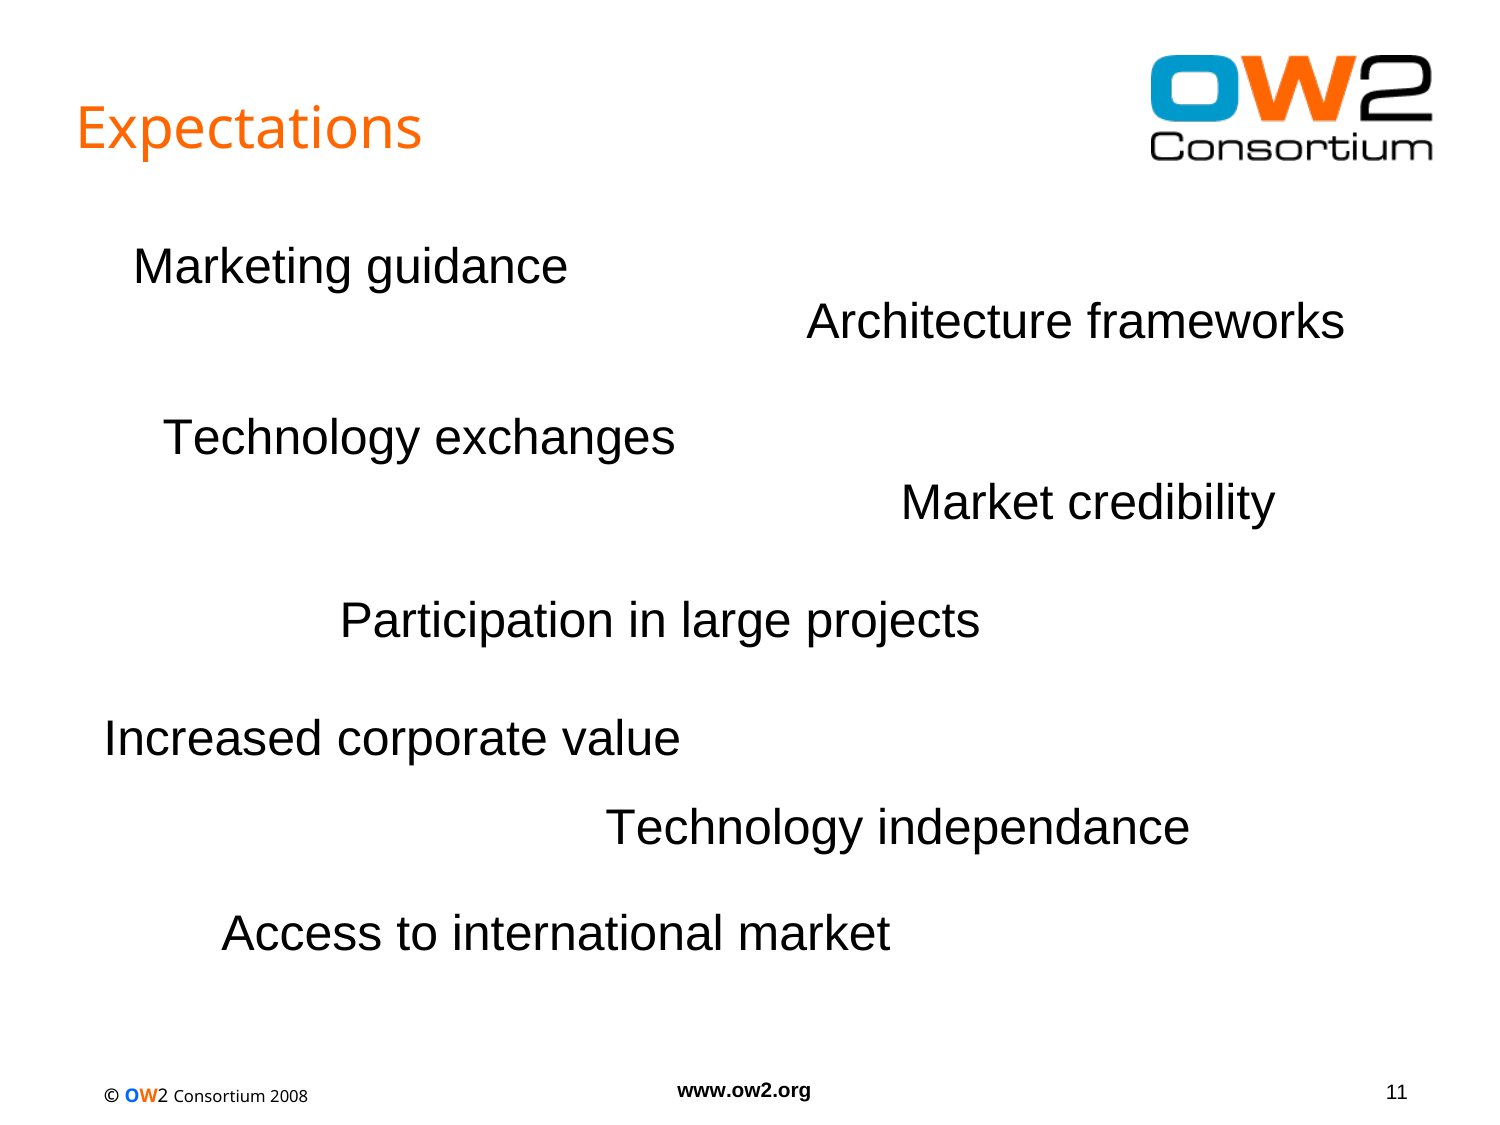

# Expectations
Marketing guidance
Architecture frameworks
Technology exchanges
Market credibility
Participation in large projects
Increased corporate value
Technology independance
Access to international market
11